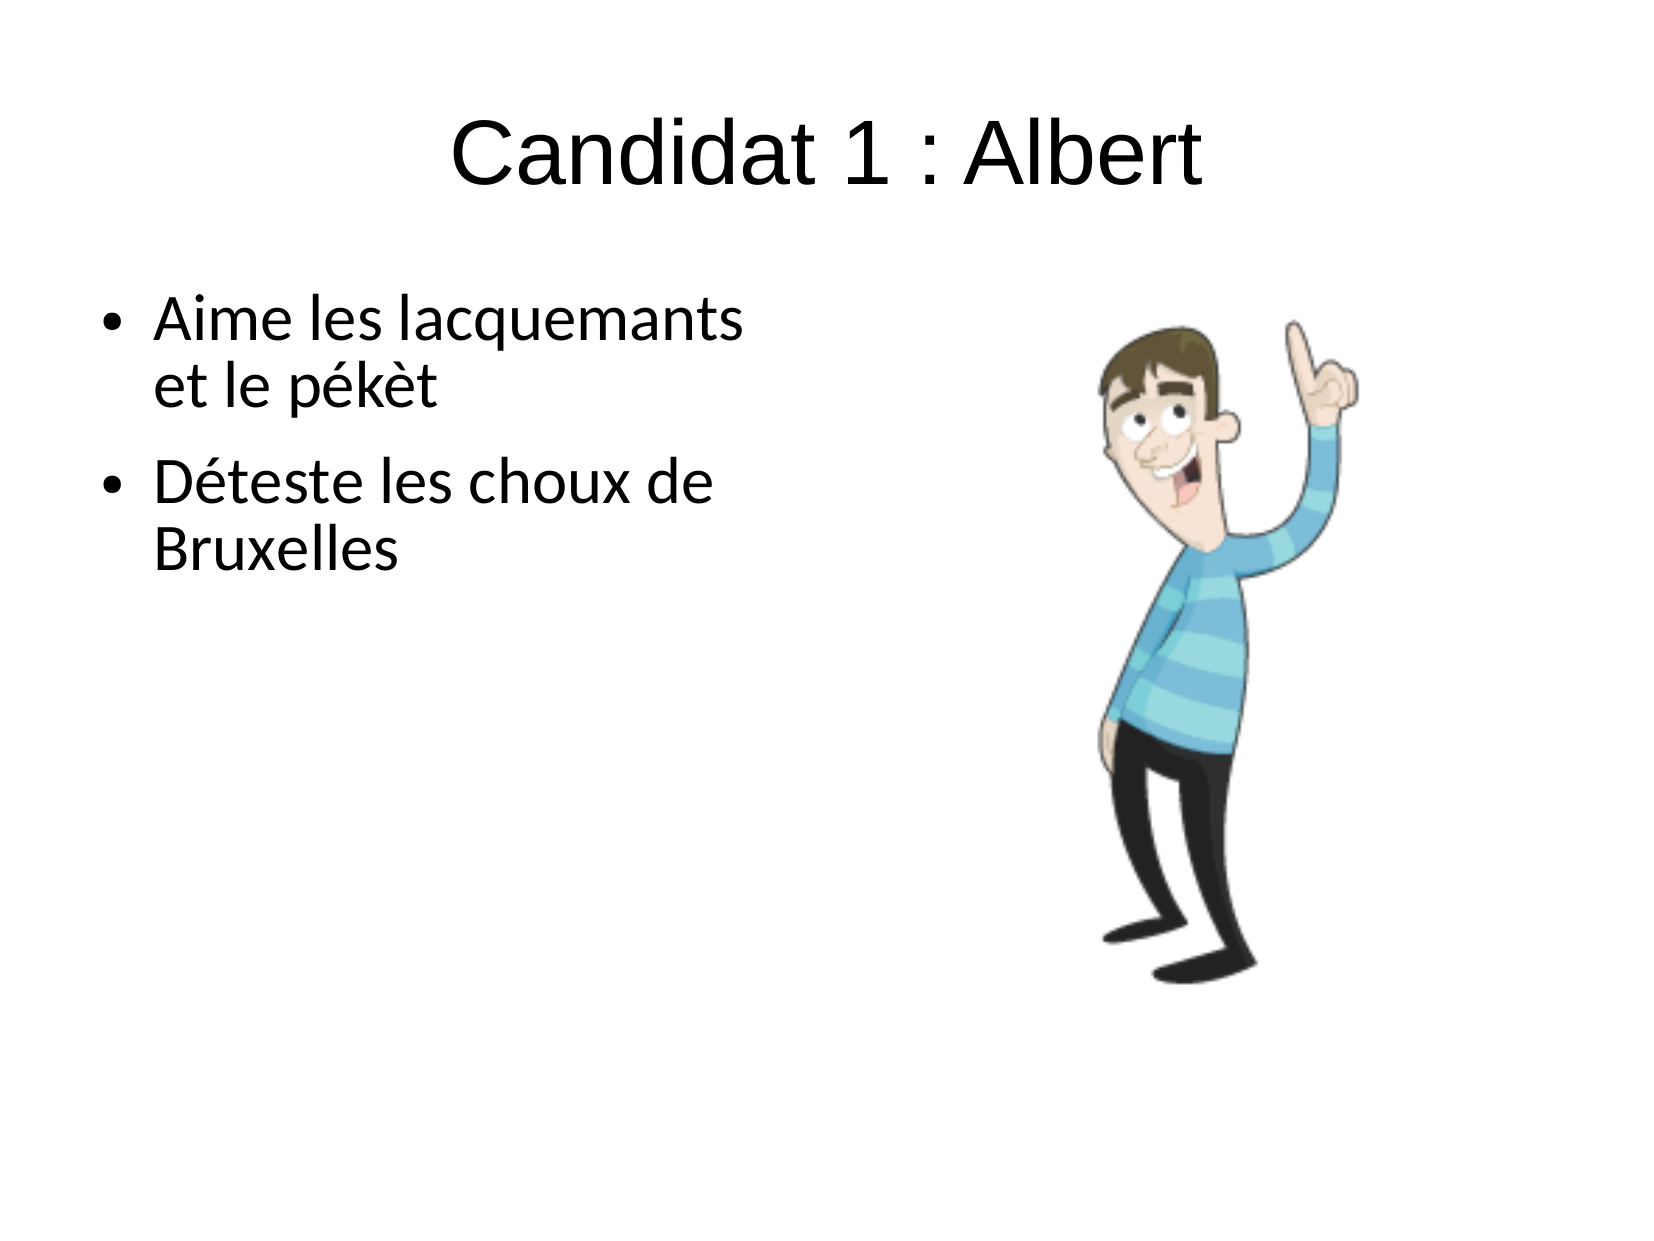

# Candidat 1 : Albert
Aime les lacquemants et le pékèt
Déteste les choux de Bruxelles